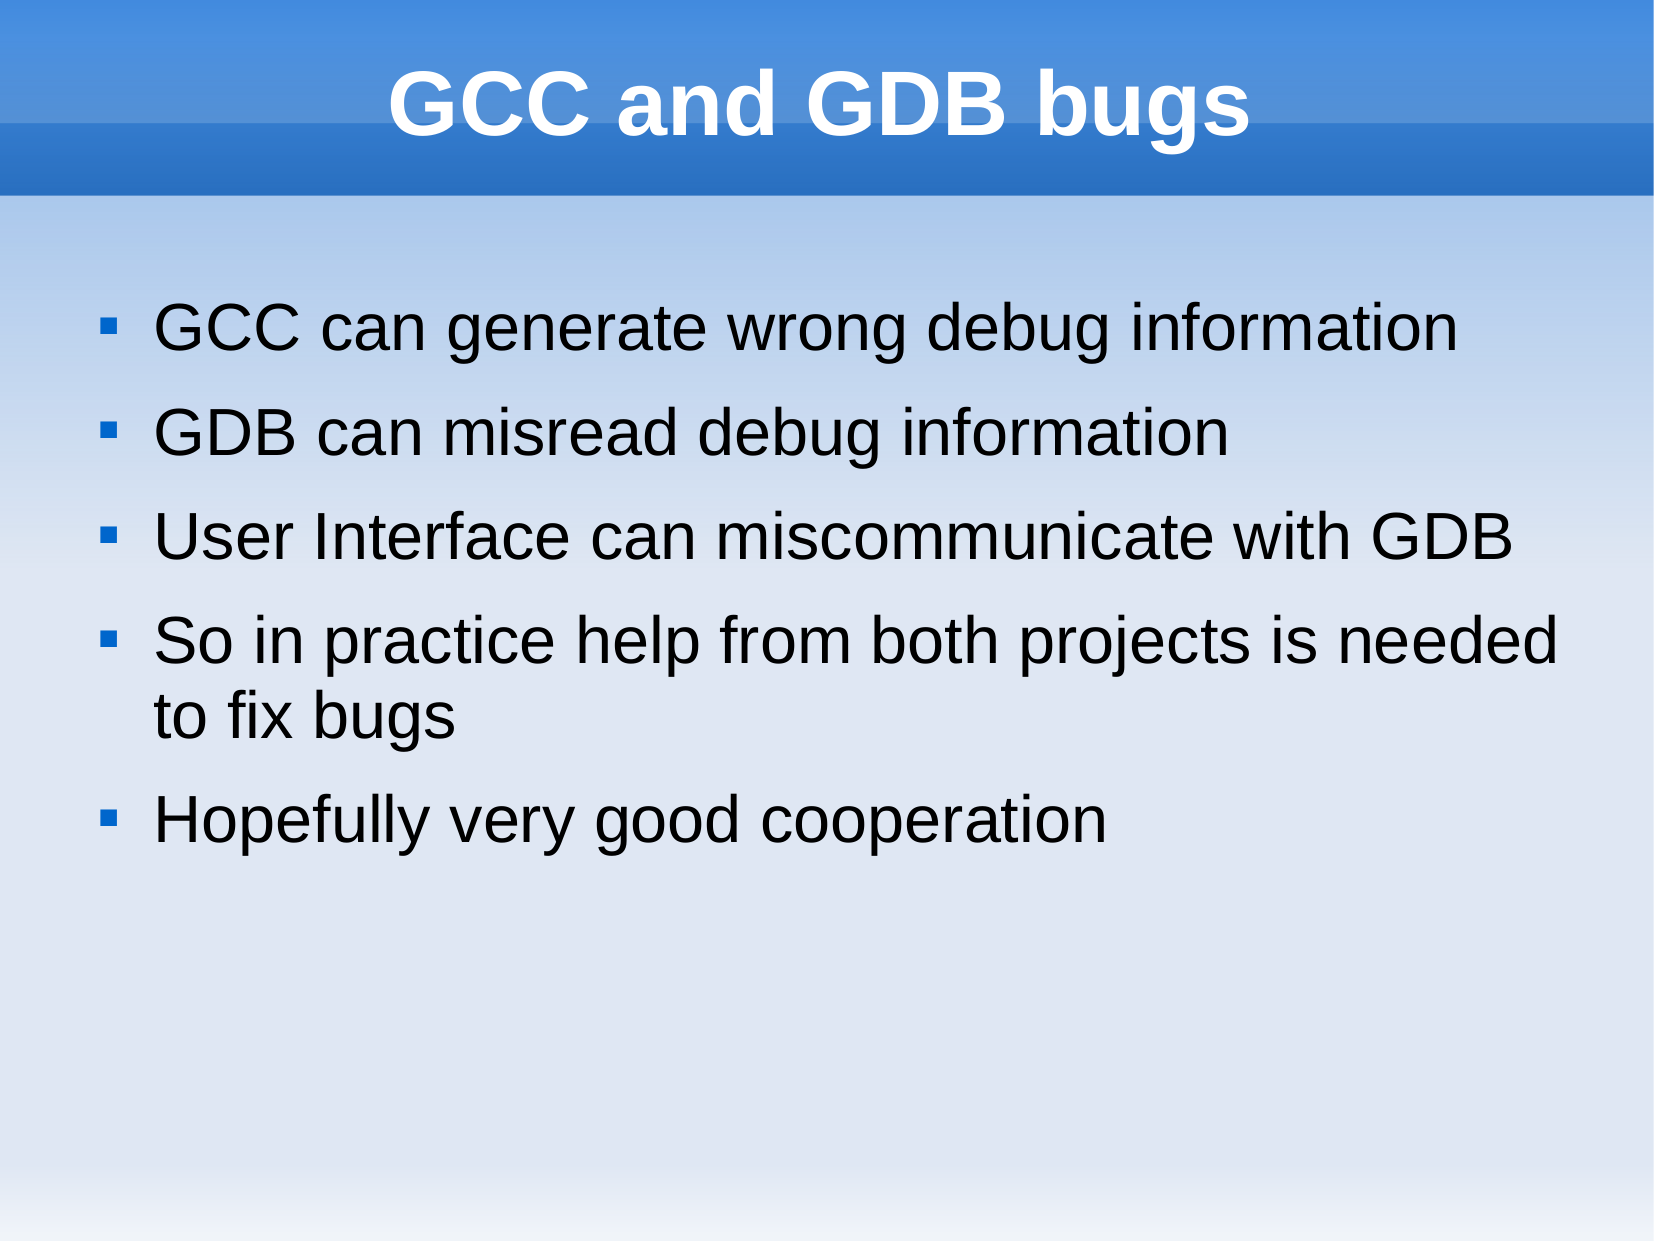

# GCC and GDB bugs
GCC can generate wrong debug information
GDB can misread debug information
User Interface can miscommunicate with GDB
So in practice help from both projects is needed to fix bugs
Hopefully very good cooperation